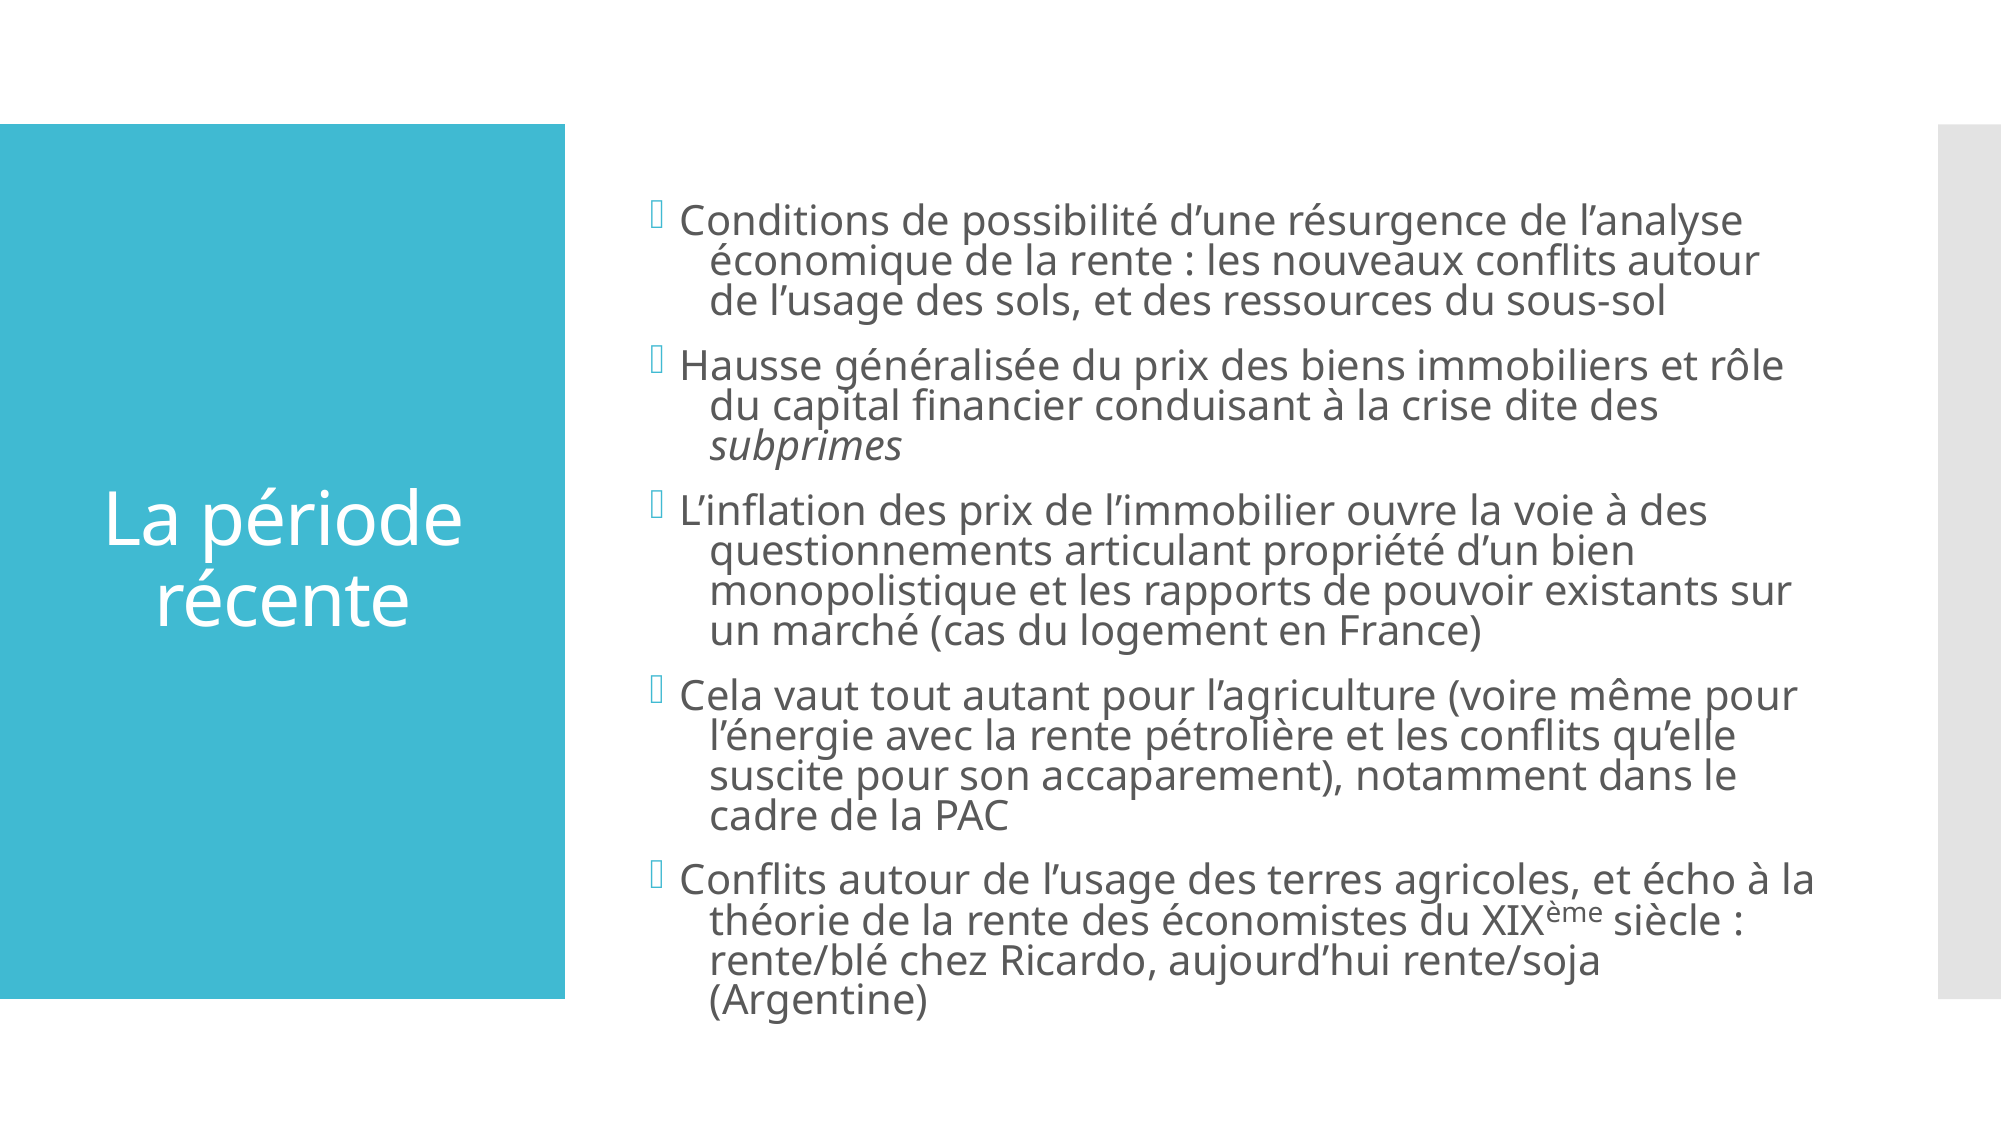

Conditions de possibilité d’une résurgence de l’analyse économique de la rente : les nouveaux conflits autour de l’usage des sols, et des ressources du sous-sol
Hausse généralisée du prix des biens immobiliers et rôle du capital financier conduisant à la crise dite des subprimes
L’inflation des prix de l’immobilier ouvre la voie à des questionnements articulant propriété d’un bien monopolistique et les rapports de pouvoir existants sur un marché (cas du logement en France)
Cela vaut tout autant pour l’agriculture (voire même pour l’énergie avec la rente pétrolière et les conflits qu’elle suscite pour son accaparement), notamment dans le cadre de la PAC
Conflits autour de l’usage des terres agricoles, et écho à la théorie de la rente des économistes du XIXème siècle : rente/blé chez Ricardo, aujourd’hui rente/soja (Argentine)
# La période récente